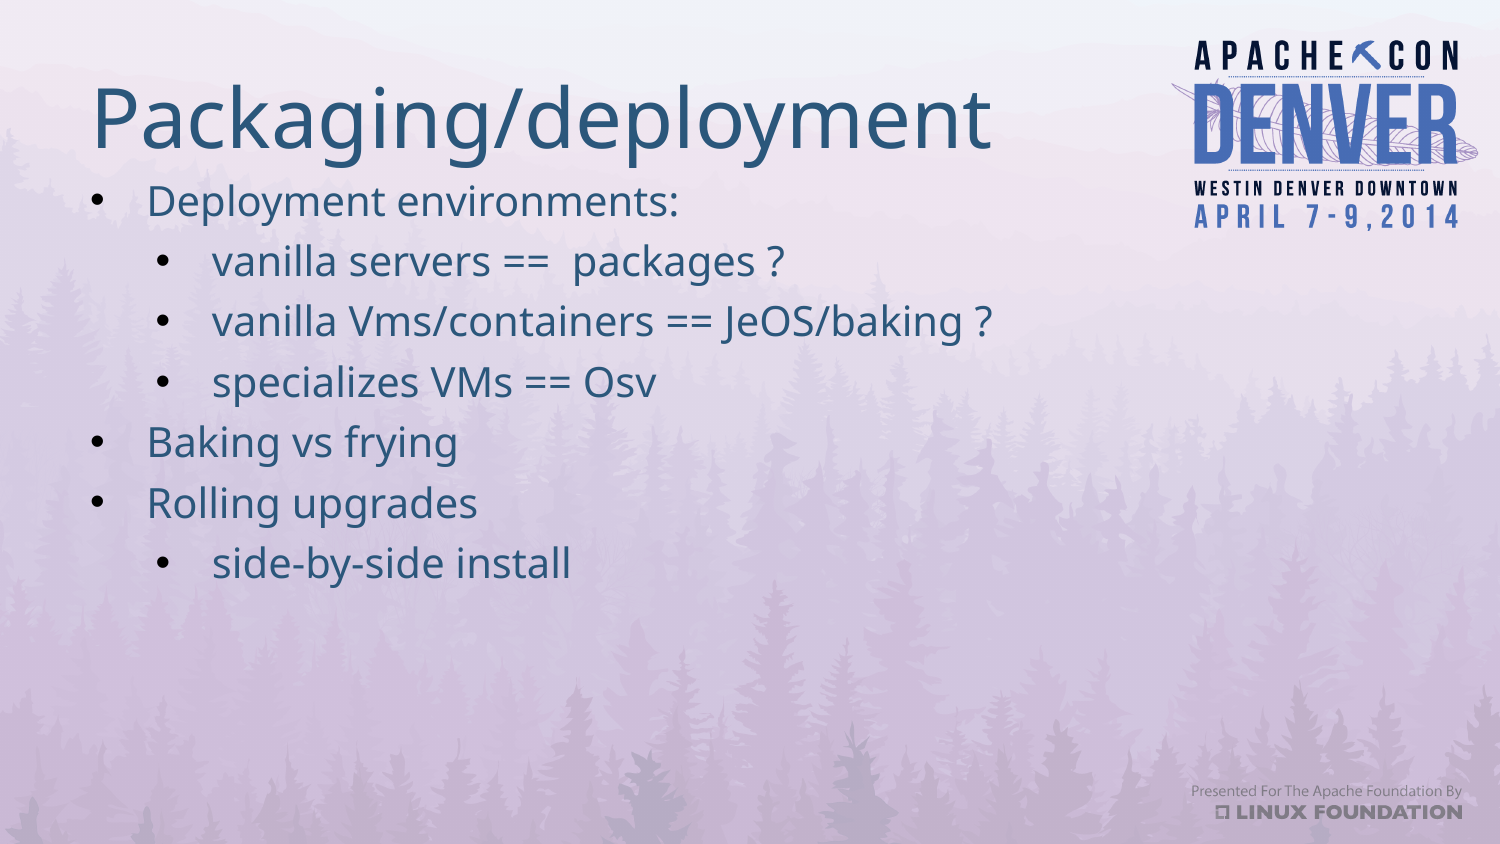

Packaging/deployment
Deployment environments:
vanilla servers == packages ?
vanilla Vms/containers == JeOS/baking ?
specializes VMs == Osv
Baking vs frying
Rolling upgrades
side-by-side install